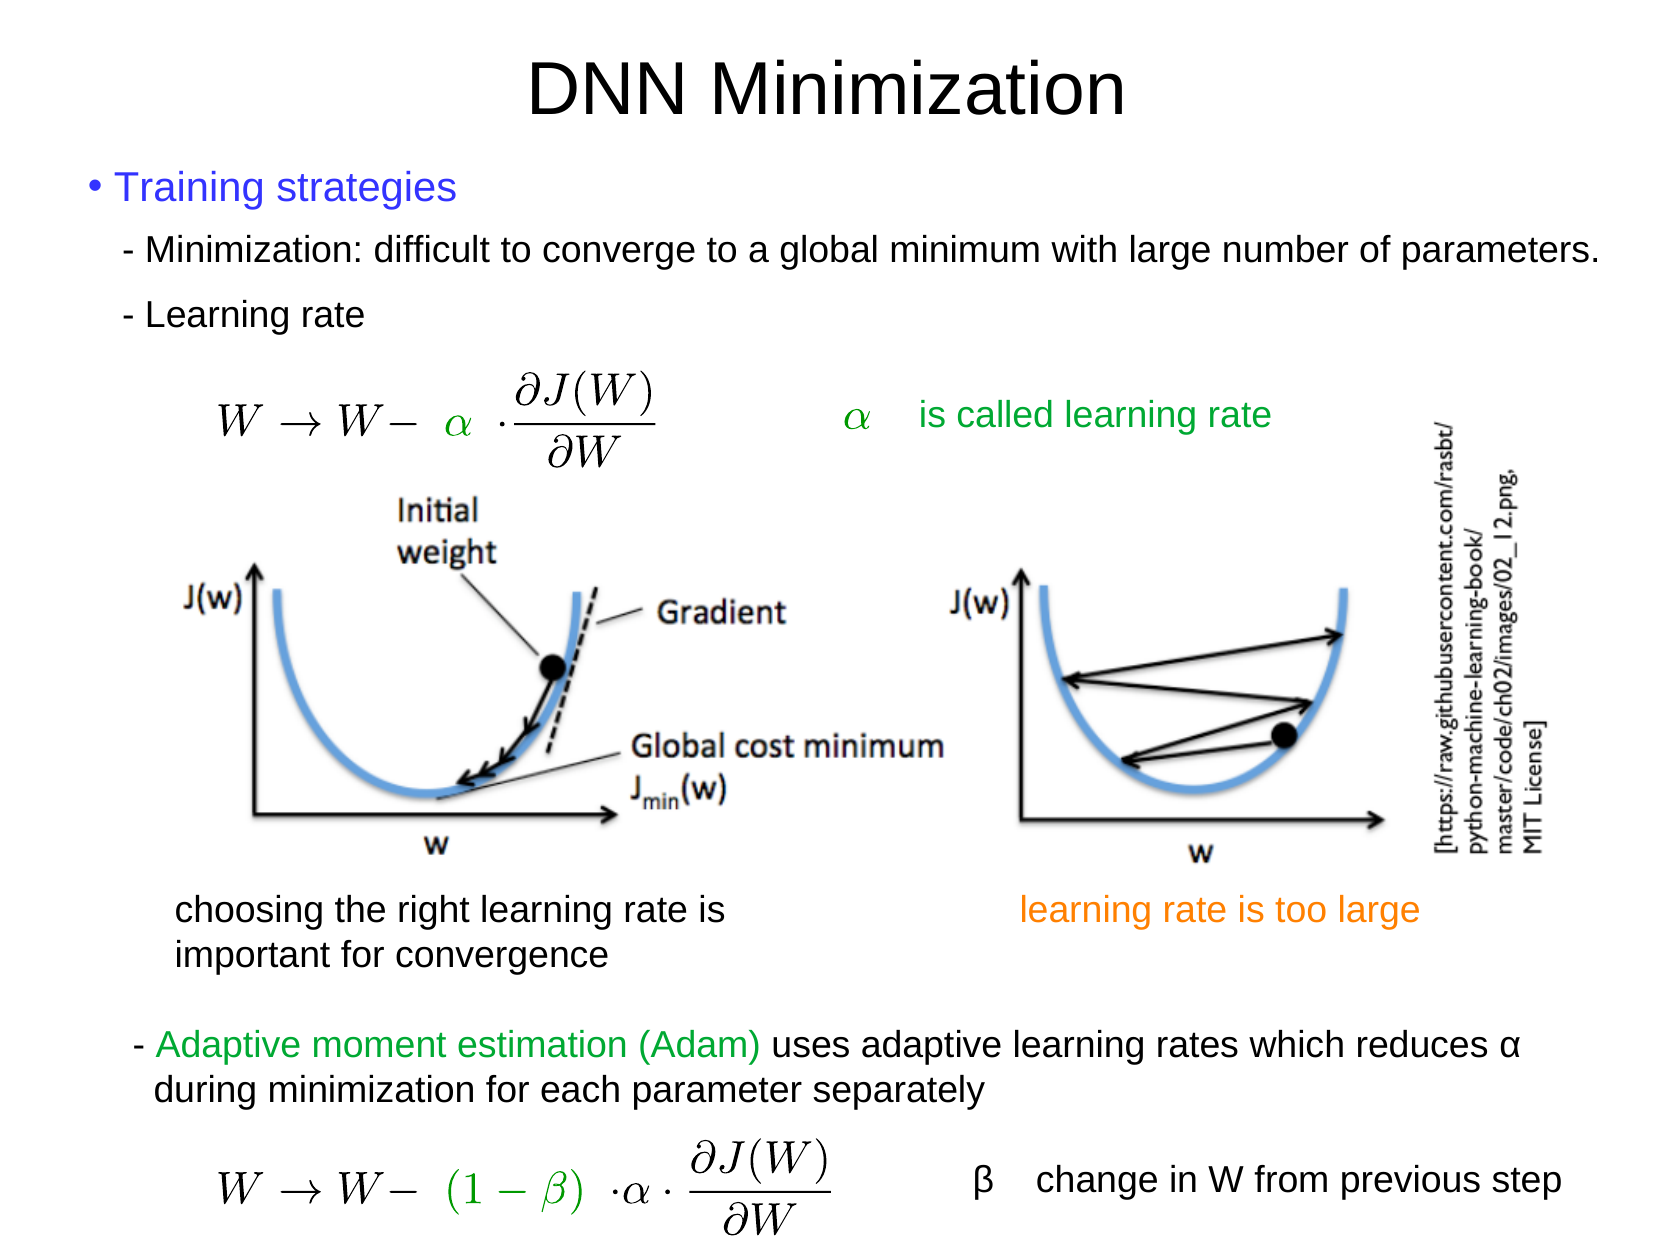

# DNN Minimization
 Training strategies
 - Minimization: difficult to converge to a global minimum with large number of parameters.
 - Learning rate
 is called learning rate
 choosing the right learning rate is learning rate is too large
 important for convergence
 - Adaptive moment estimation (Adam) uses adaptive learning rates which reduces α
 during minimization for each parameter separately
 β change in W from previous step